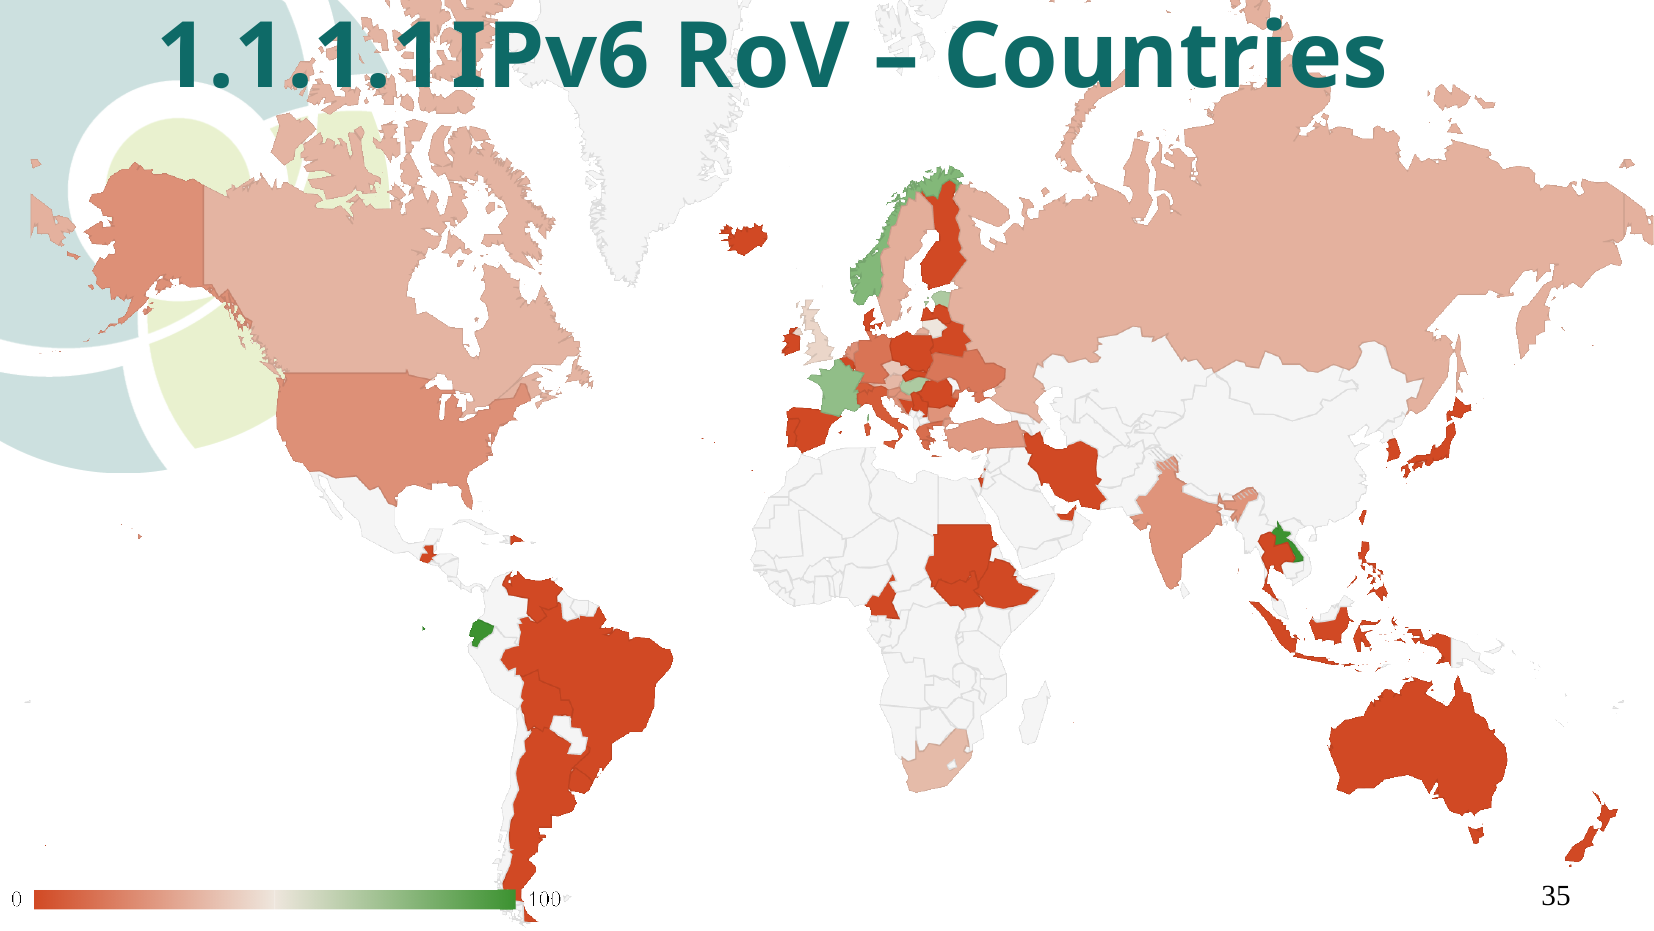

# 1.1.1.1	IPv6 RoV – Countries
35